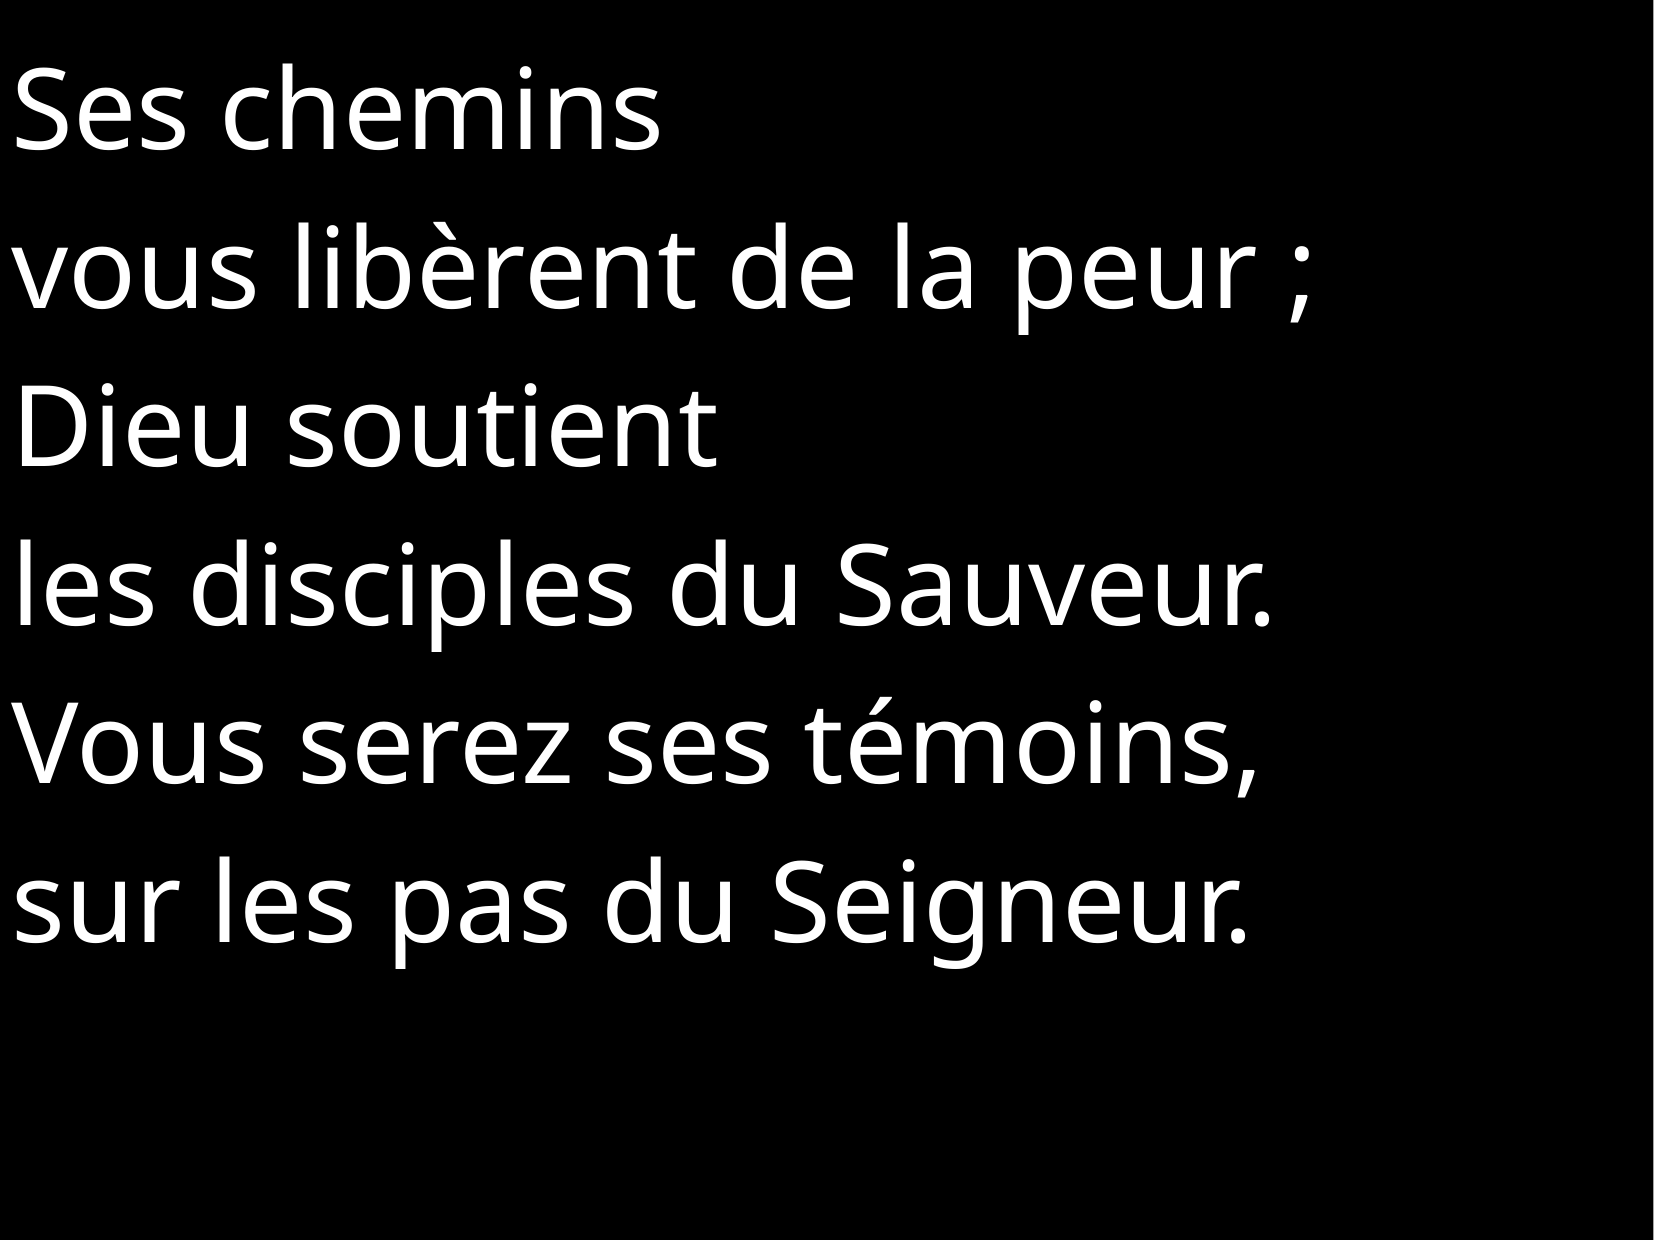

# Ses chemins
vous libèrent de la peur ;
Dieu soutient
les disciples du Sauveur.
Vous serez ses témoins,
sur les pas du Seigneur.